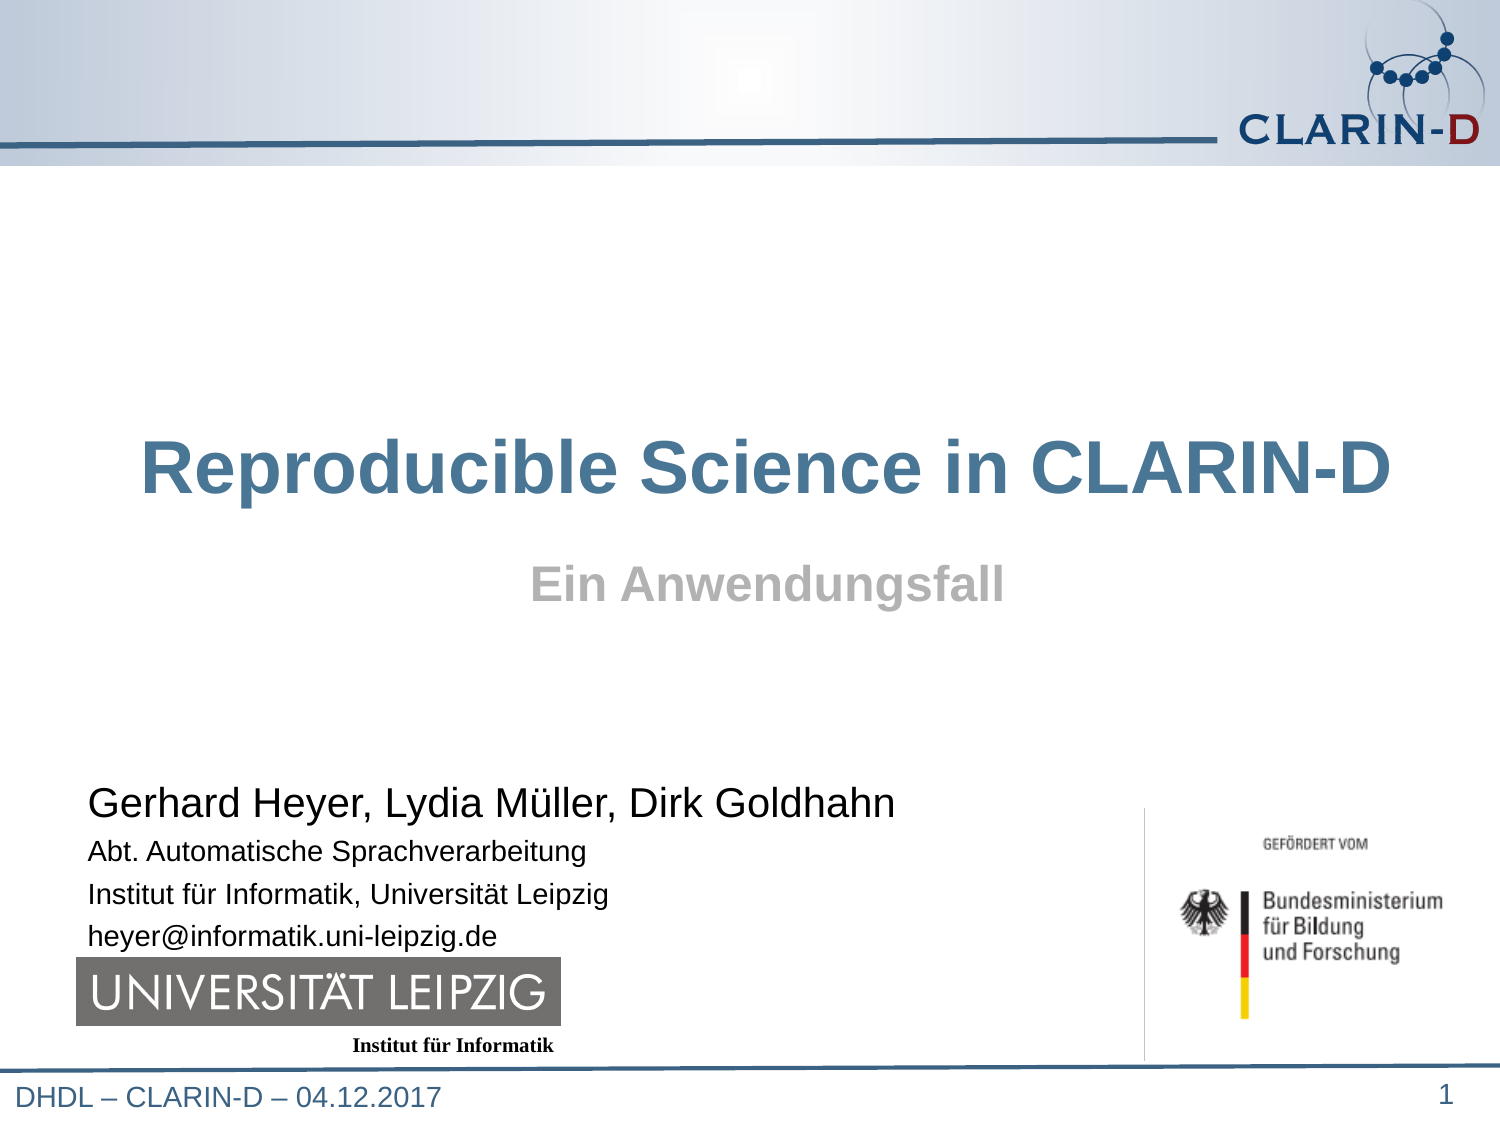

Reproducible Science in CLARIN-D
Ein Anwendungsfall
Gerhard Heyer, Lydia Müller, Dirk Goldhahn
Abt. Automatische Sprachverarbeitung
Institut für Informatik, Universität Leipzig
heyer@informatik.uni-leipzig.de
 Institut für Informatik